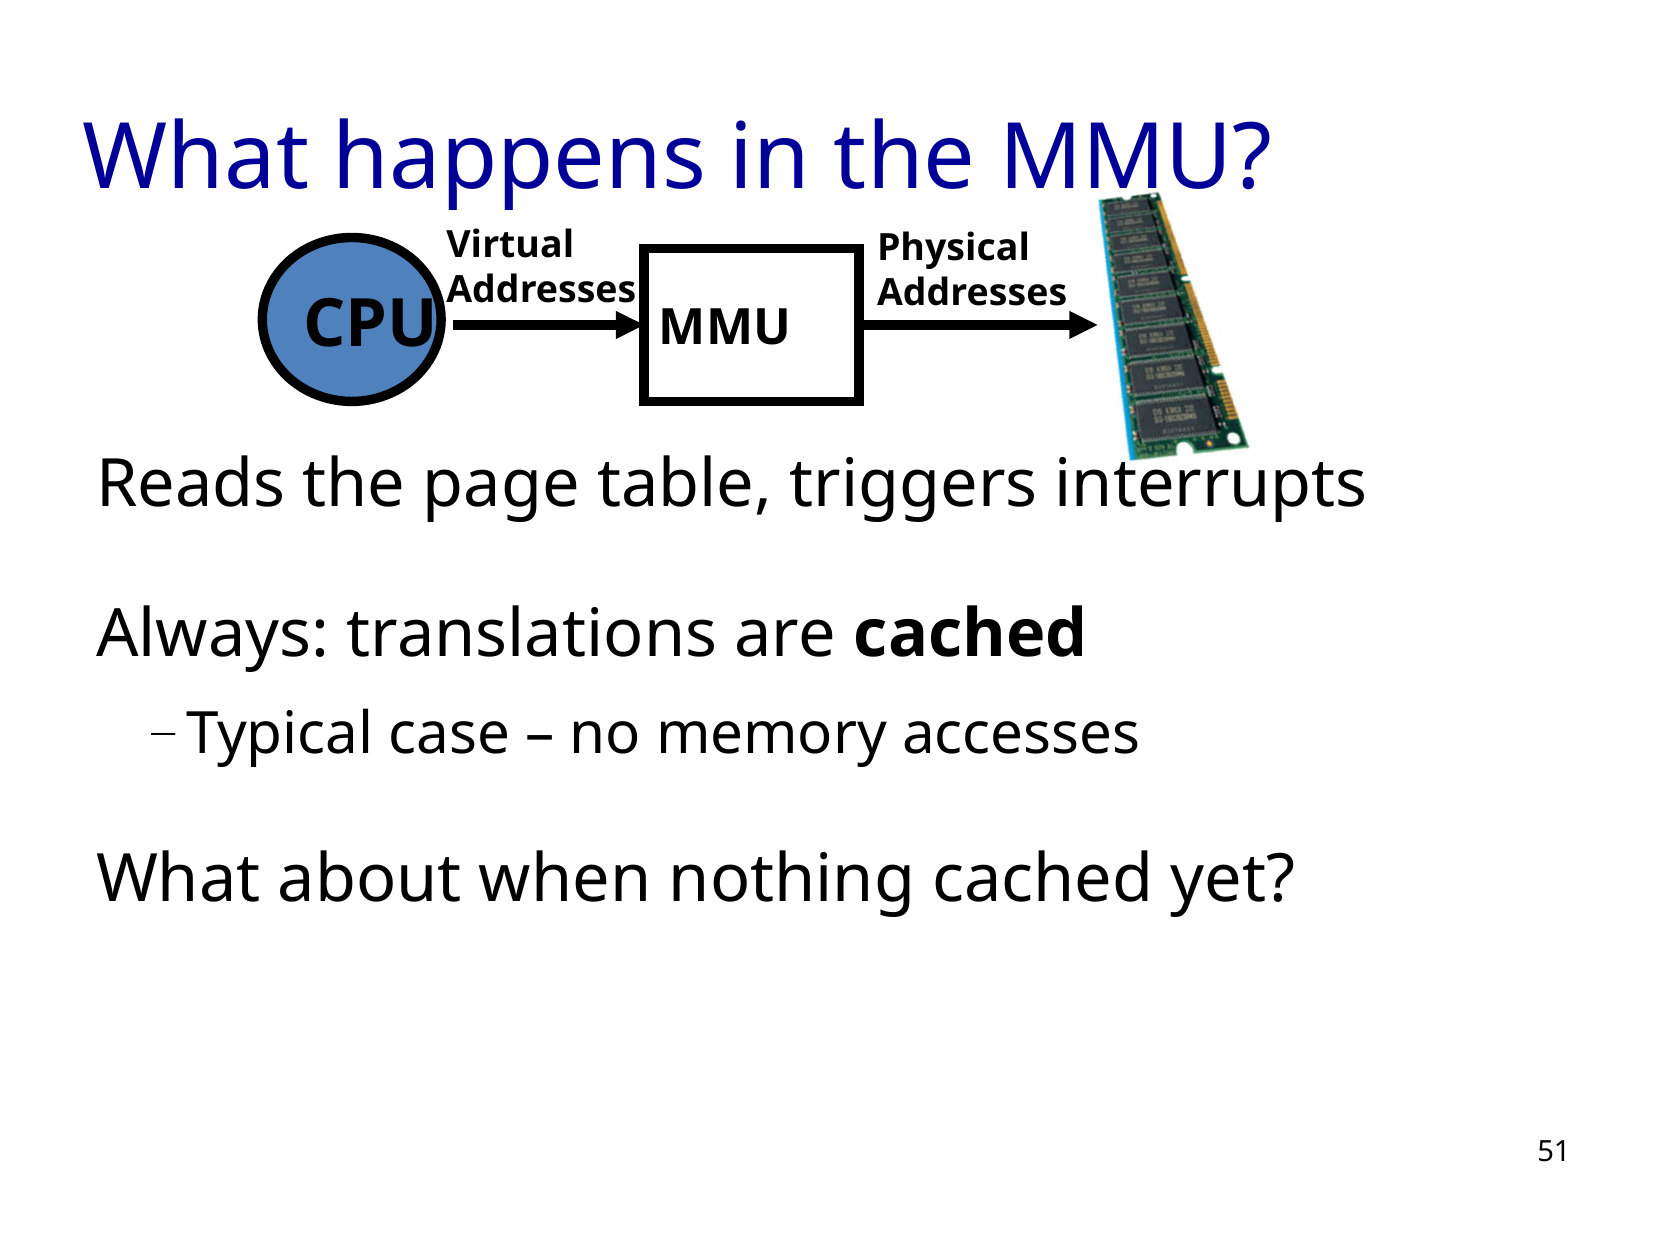

# What happens in the MMU?
Virtual
Addresses
Physical
Addresses
CPU
MMU
Reads the page table, triggers interrupts
Always: translations are cached
Typical case – no memory accesses
What about when nothing cached yet?
51